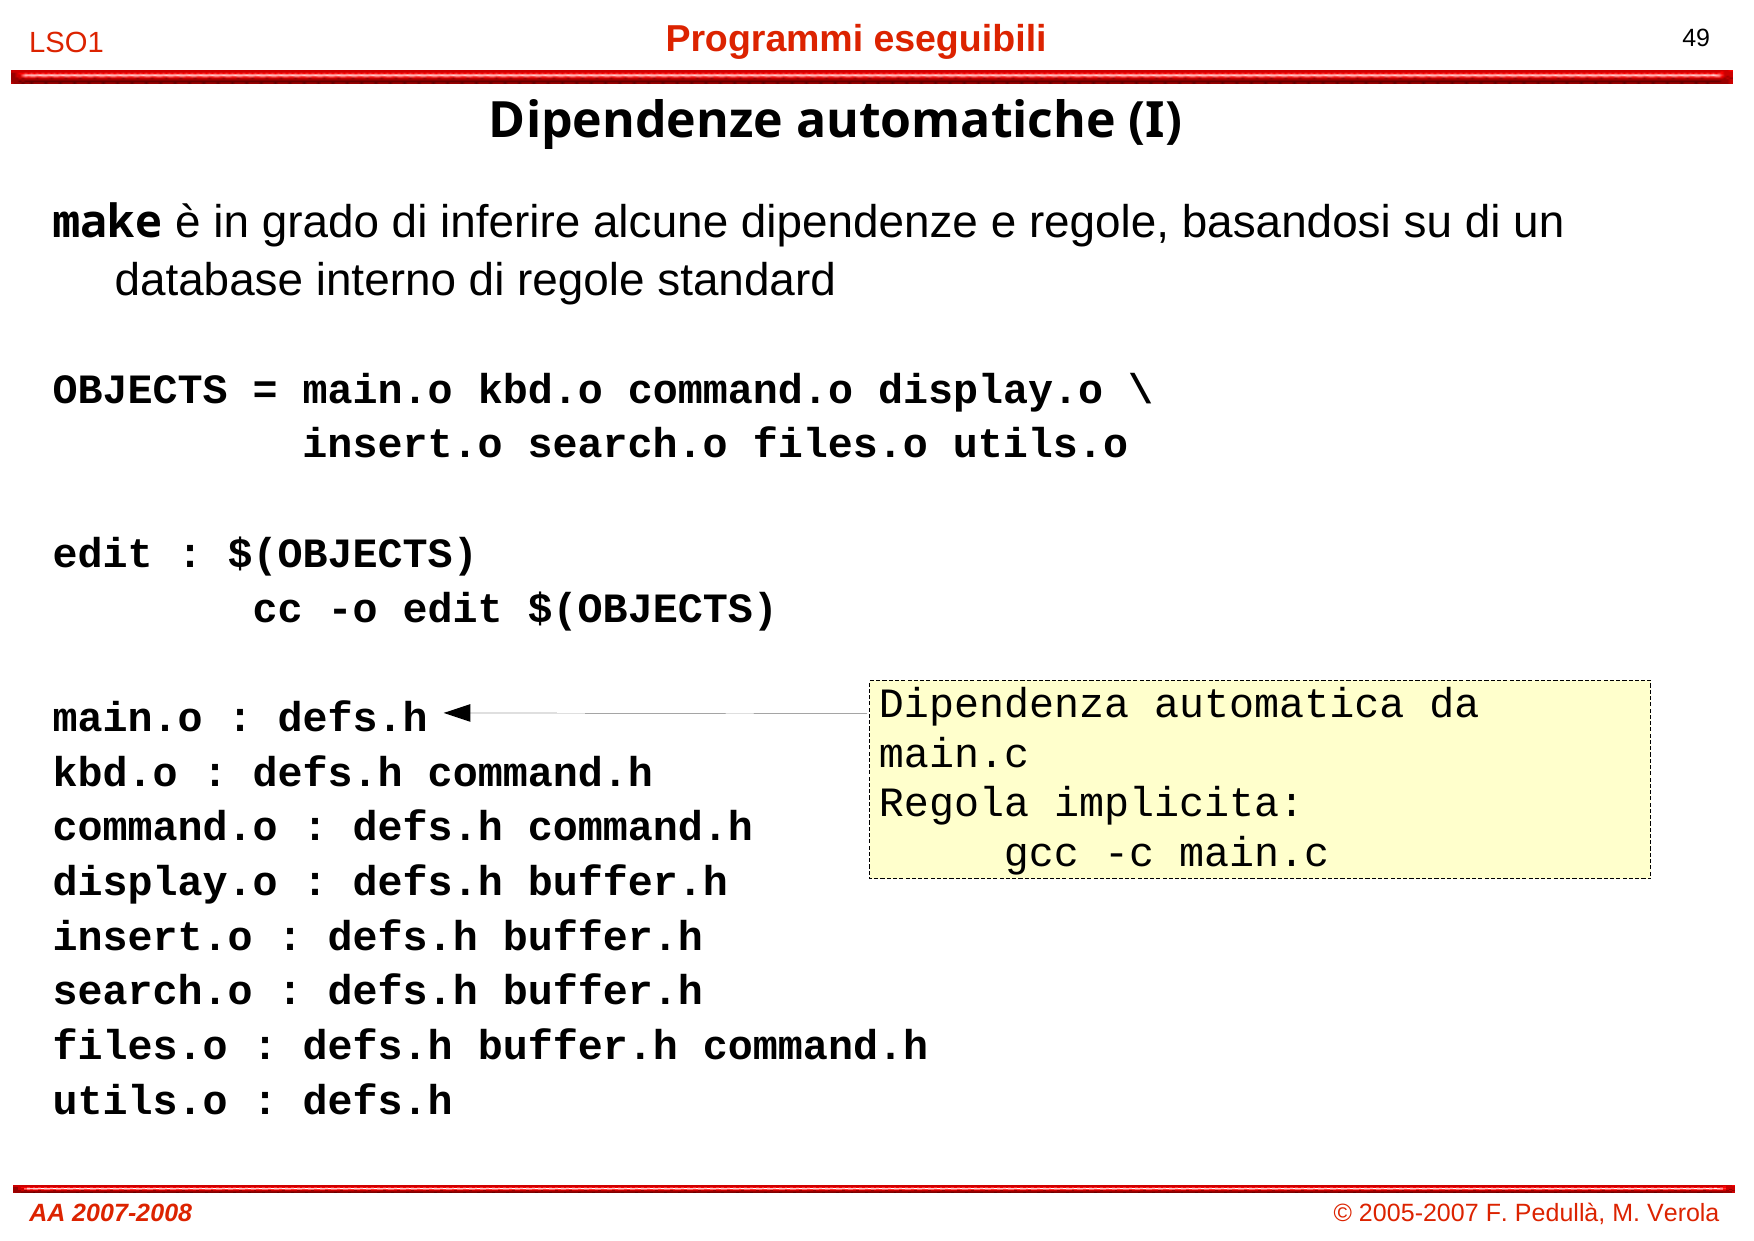

# Dipendenze automatiche (I)
make è in grado di inferire alcune dipendenze e regole, basandosi su di un database interno di regole standard
OBJECTS = main.o kbd.o command.o display.o \
 insert.o search.o files.o utils.o
edit : $(OBJECTS)
 cc -o edit $(OBJECTS)
main.o : defs.h
kbd.o : defs.h command.h
command.o : defs.h command.h
display.o : defs.h buffer.h
insert.o : defs.h buffer.h
search.o : defs.h buffer.h
files.o : defs.h buffer.h command.h
utils.o : defs.h
Dipendenza automatica da main.c
Regola implicita:
 gcc -c main.c